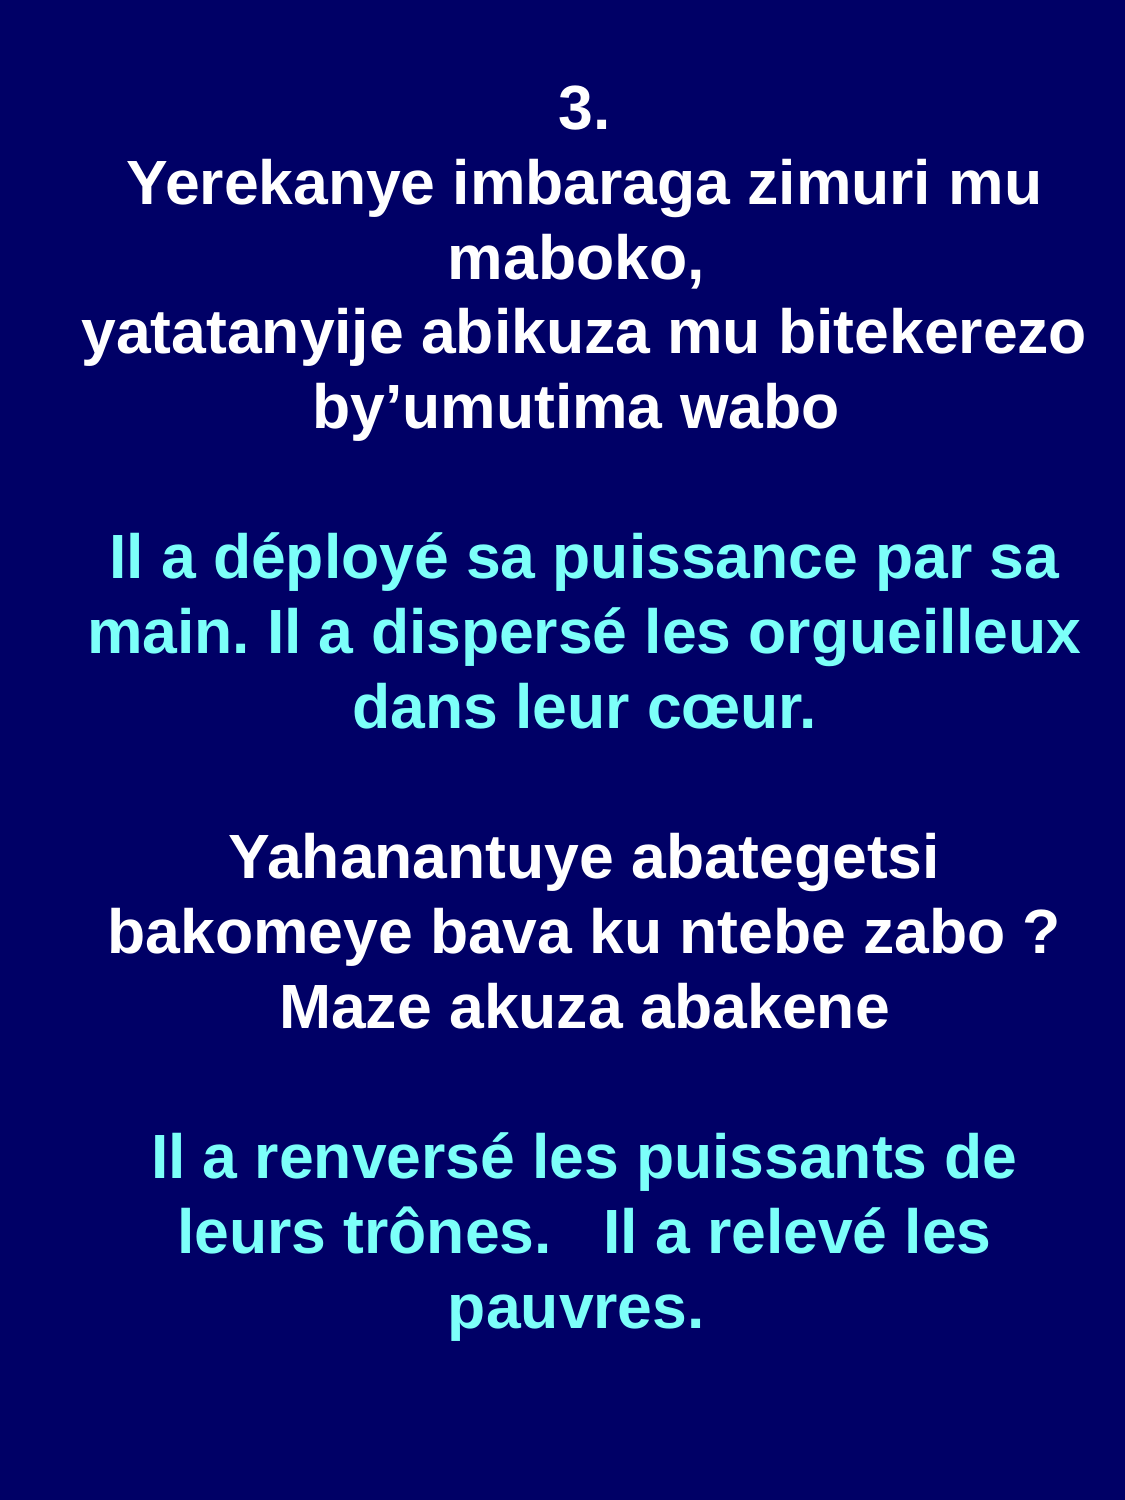

3.
Yerekanye imbaraga zimuri mu maboko,
yatatanyije abikuza mu bitekerezo by’umutima wabo
Il a déployé sa puissance par sa main. Il a dispersé les orgueilleux dans leur cœur.
Yahanantuye abategetsi bakomeye bava ku ntebe zabo ? Maze akuza abakene
Il a renversé les puissants de leurs trônes. Il a relevé les pauvres.